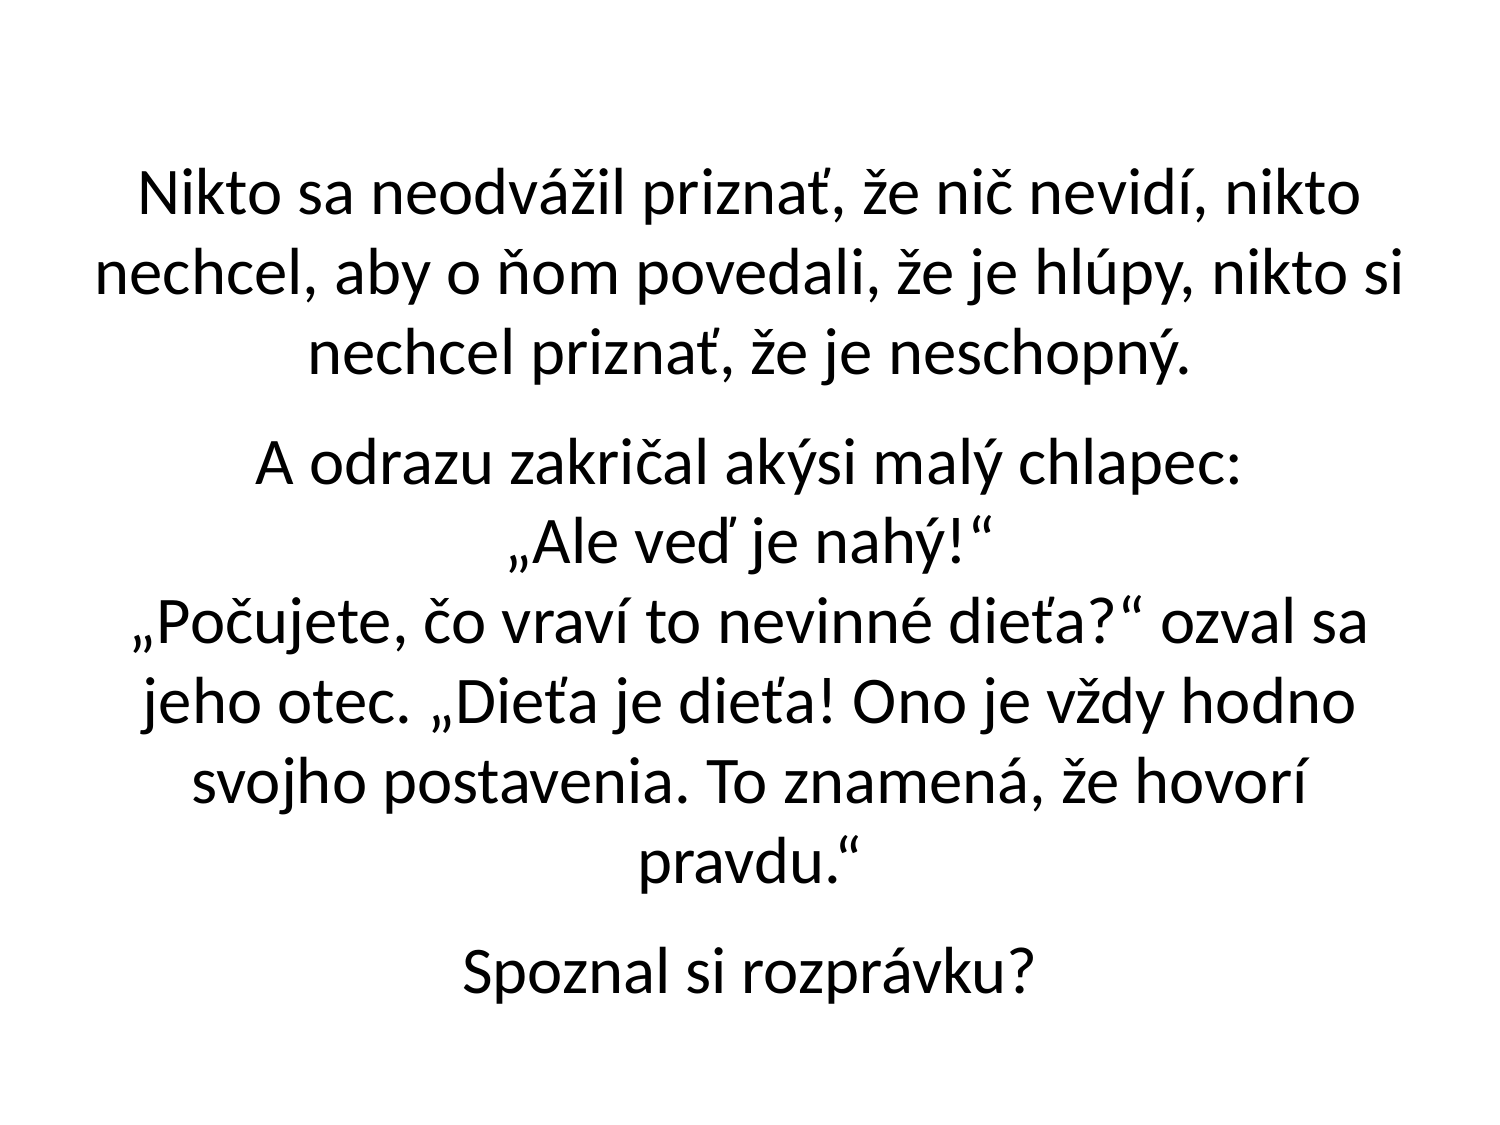

# Nikto sa neodvážil priznať, že nič nevidí, nikto nechcel, aby o ňom povedali, že je hlúpy, nikto si nechcel priznať, že je neschopný.
A odrazu zakričal akýsi malý chlapec:
„Ale veď je nahý!“
„Počujete, čo vraví to nevinné dieťa?“ ozval sa jeho otec. „Dieťa je dieťa! Ono je vždy hodno svojho postavenia. To znamená, že hovorí pravdu.“
Spoznal si rozprávku?